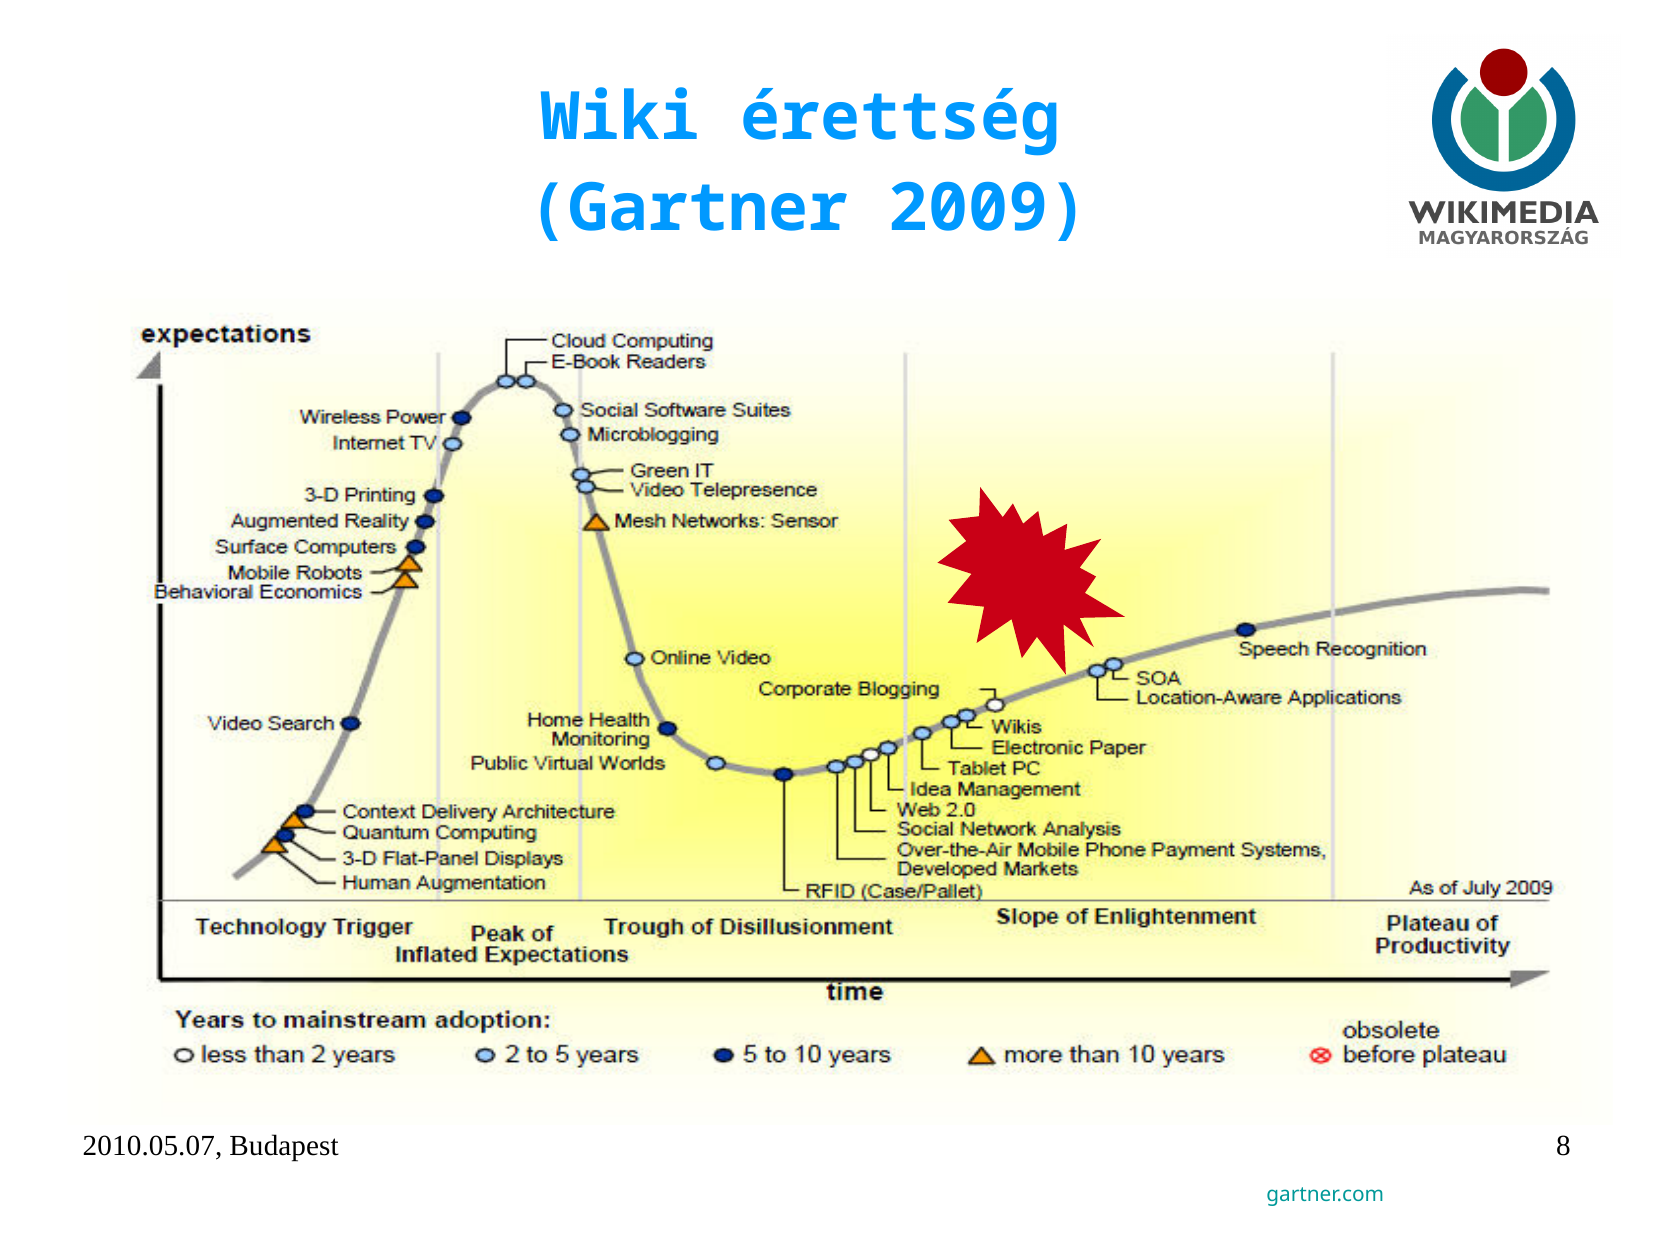

# Wiki érettség (Gartner 2009)
2010.05.07, Budapest
8
gartner.com